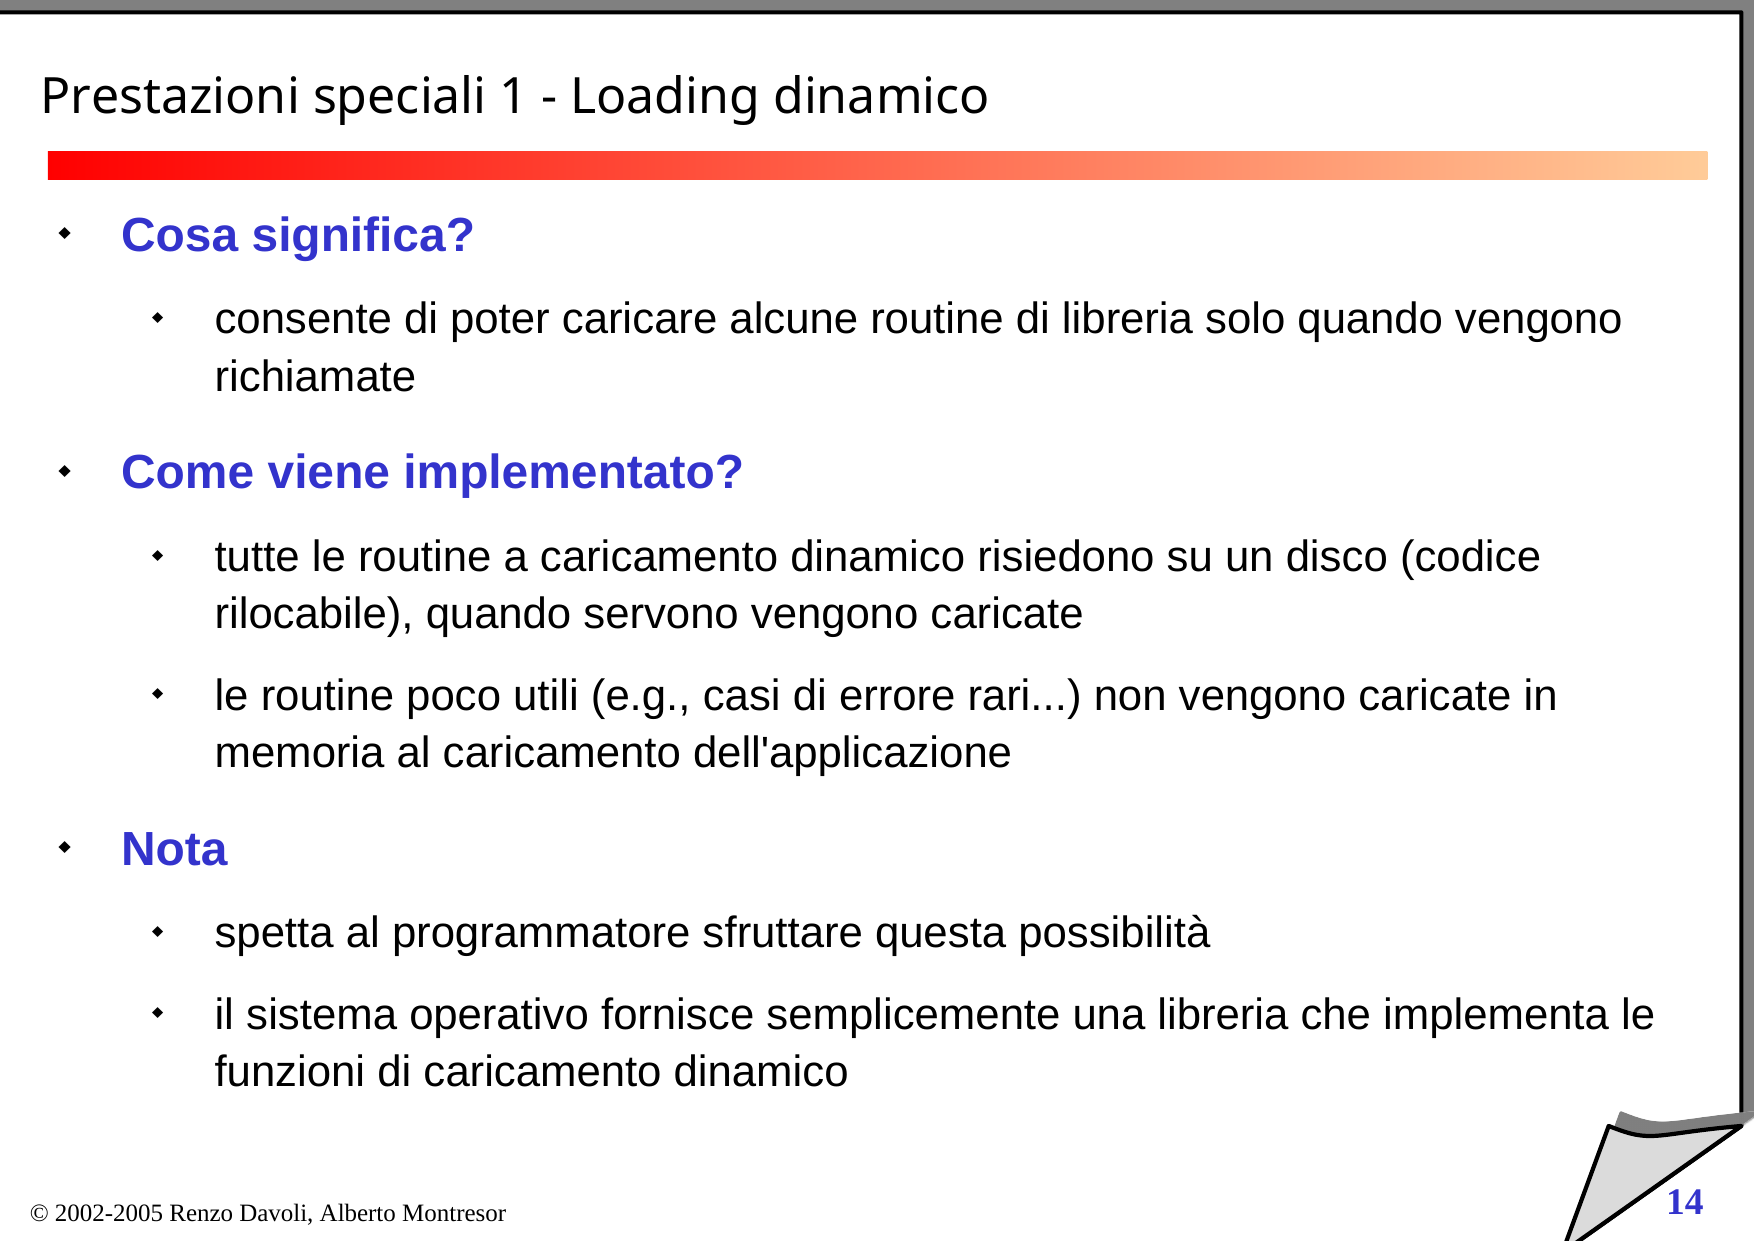

# Prestazioni speciali 1 - Loading dinamico
Cosa significa?
consente di poter caricare alcune routine di libreria solo quando vengono richiamate
Come viene implementato?
tutte le routine a caricamento dinamico risiedono su un disco (codice rilocabile), quando servono vengono caricate
le routine poco utili (e.g., casi di errore rari...) non vengono caricate in memoria al caricamento dell'applicazione
Nota
spetta al programmatore sfruttare questa possibilità
il sistema operativo fornisce semplicemente una libreria che implementa le funzioni di caricamento dinamico